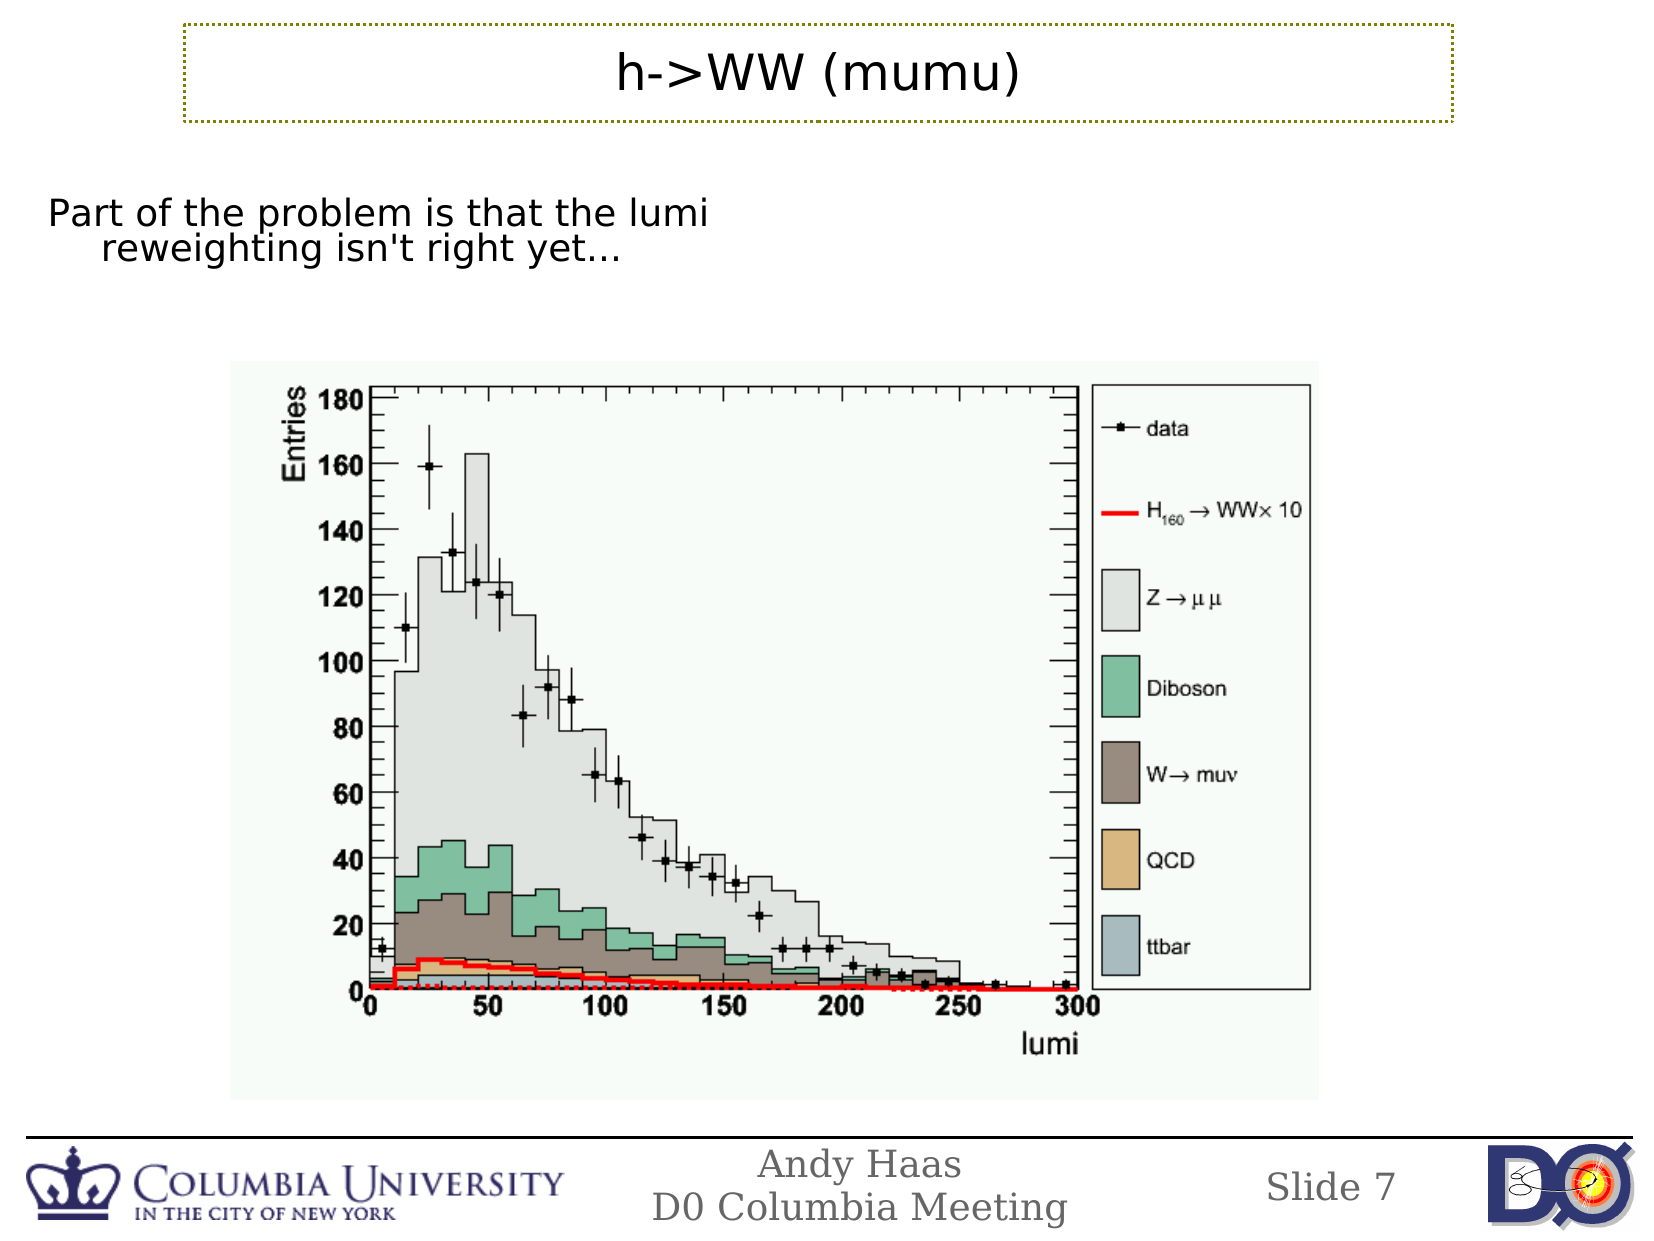

# h->WW (mumu)
Part of the problem is that the lumi reweighting isn't right yet...